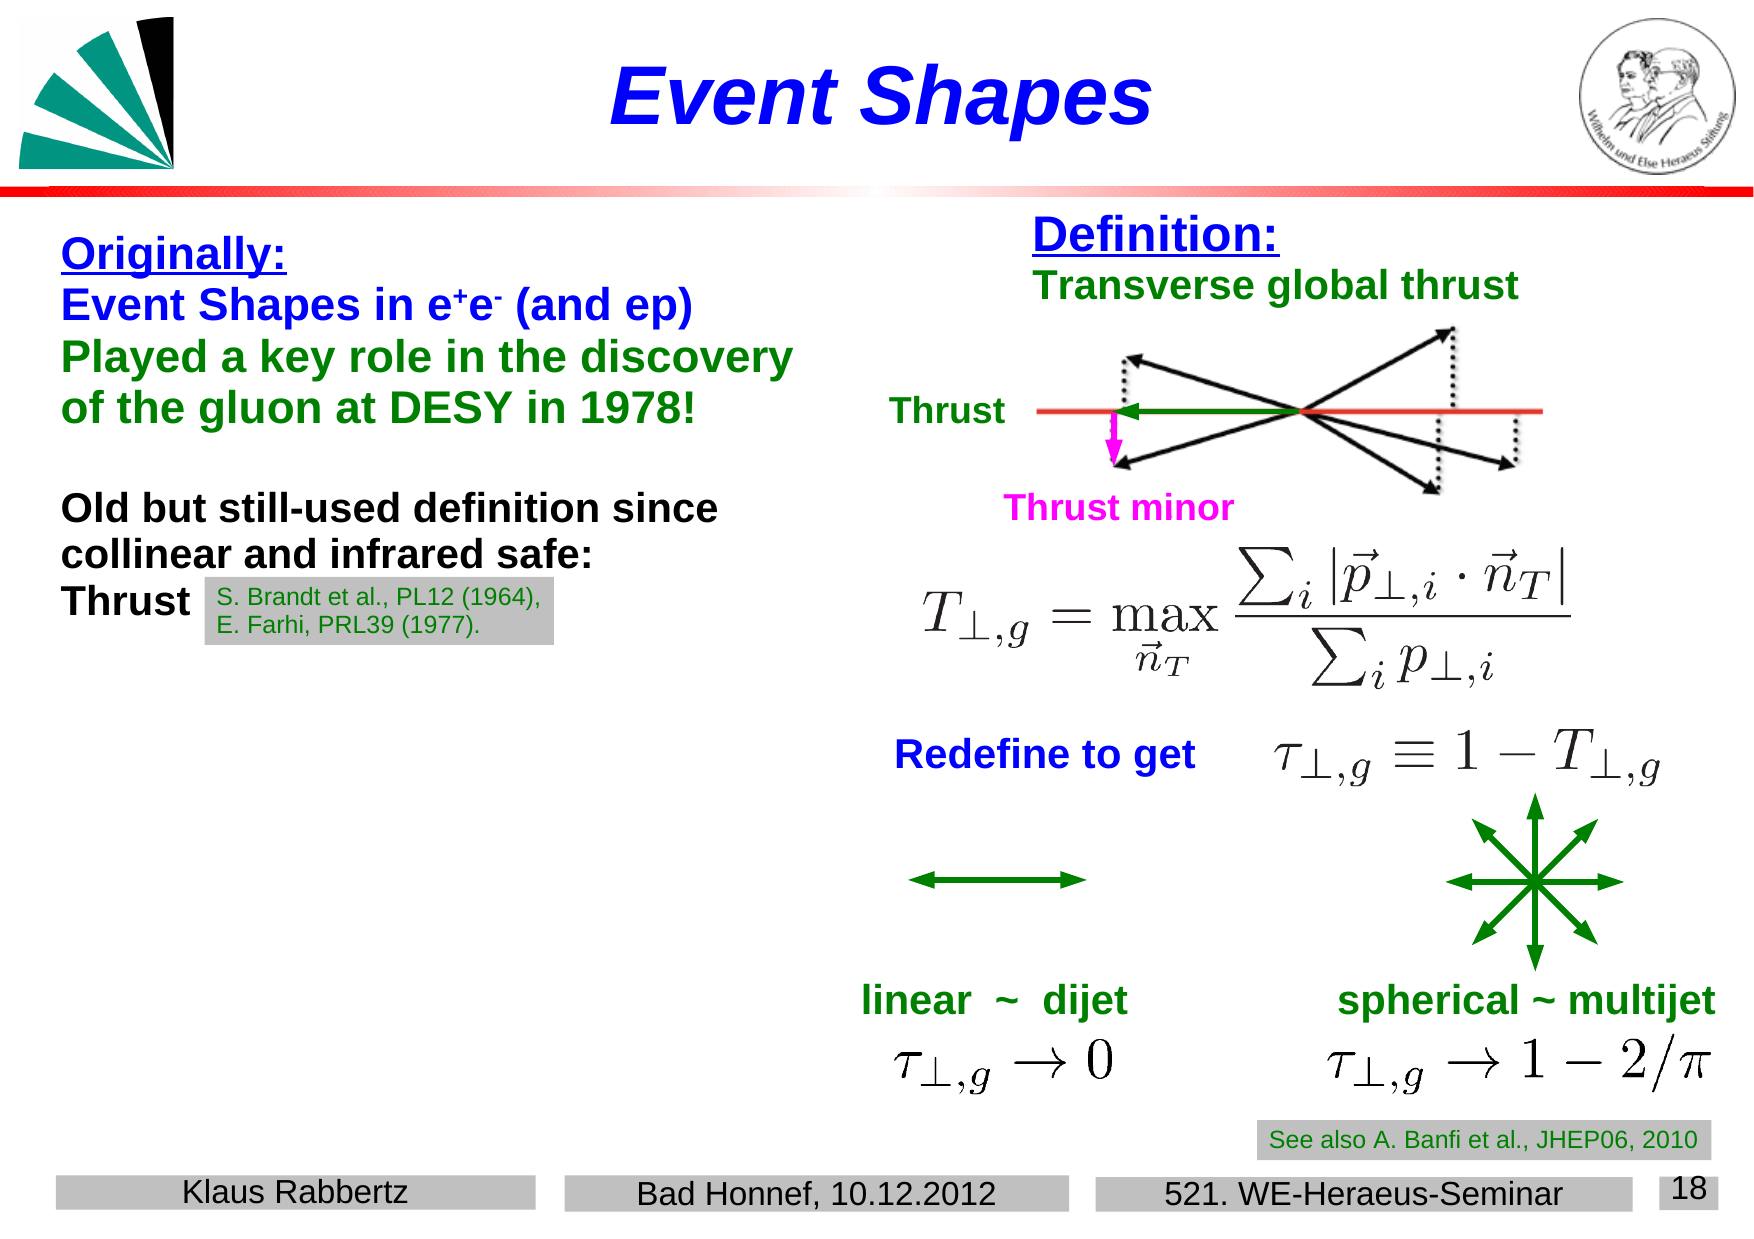

# Event Shapes
Definition:
Transverse global thrust
Originally:
Event Shapes in e+e- (and ep)
Played a key role in the discovery of the gluon at DESY in 1978!
Old but still-used definition since
collinear and infrared safe:
Thrust
Thrust
Thrust minor
S. Brandt et al., PL12 (1964),
E. Farhi, PRL39 (1977).
Redefine to get
linear ~ dijet
spherical ~ multijet
See also A. Banfi et al., JHEP06, 2010